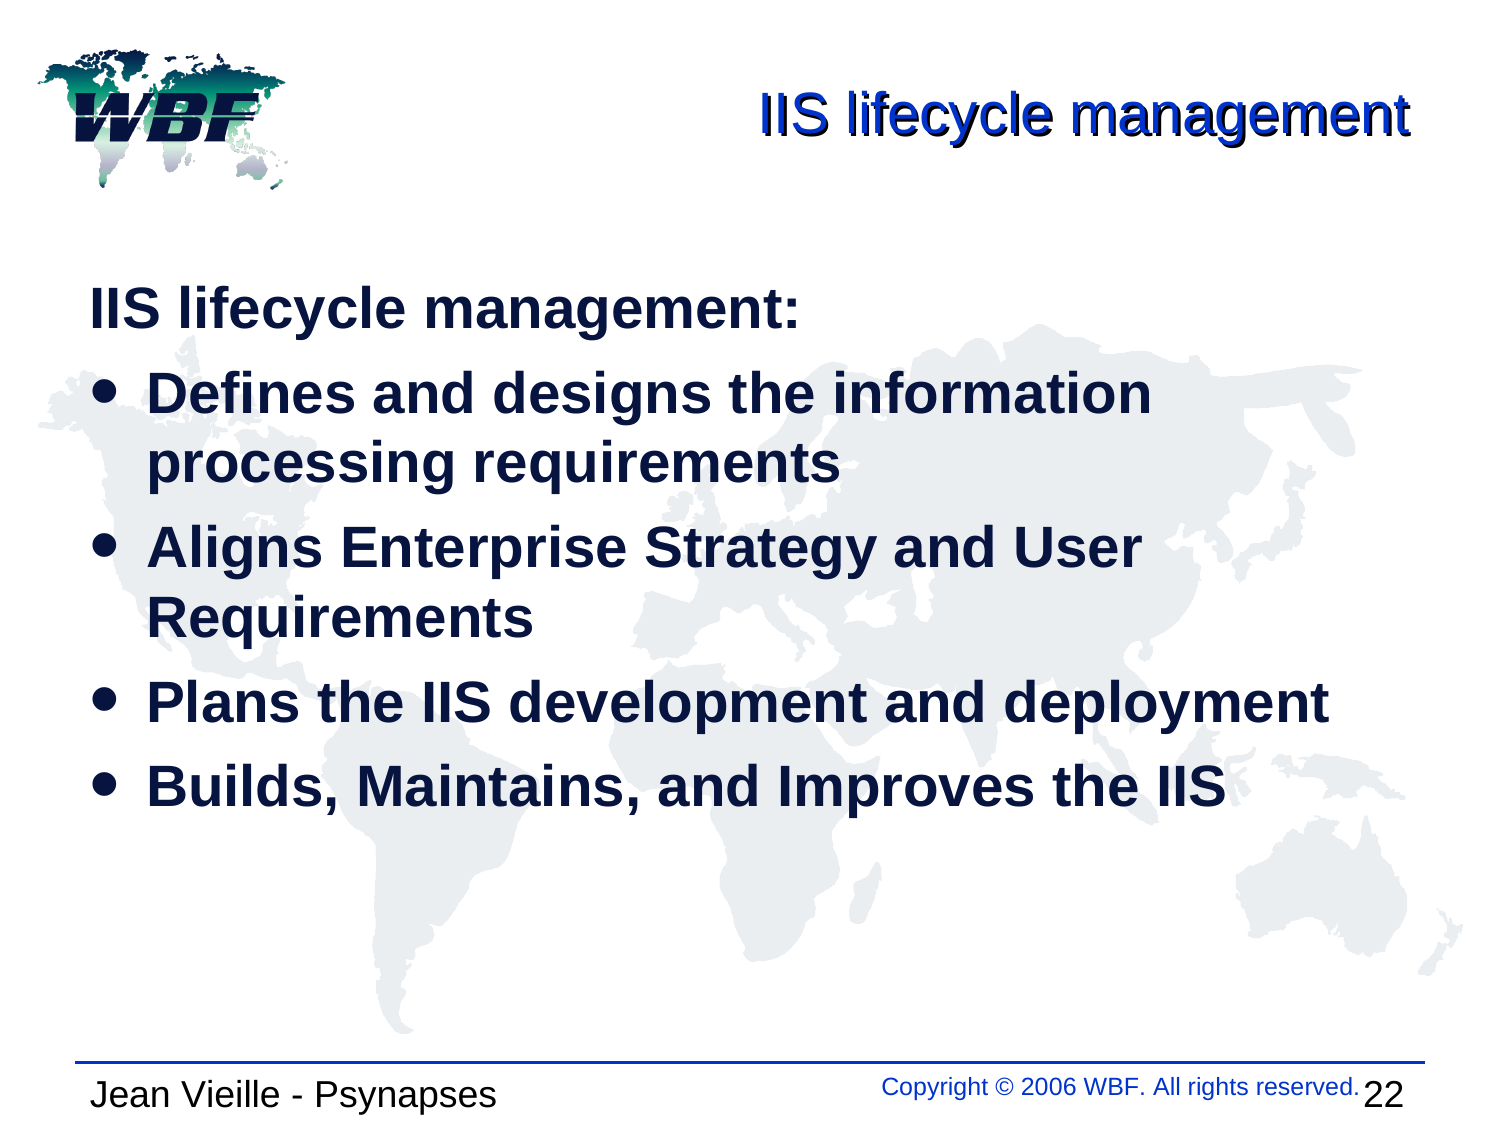

# IIS lifecycle management
IIS lifecycle management:
Defines and designs the information processing requirements
Aligns Enterprise Strategy and User Requirements
Plans the IIS development and deployment
Builds, Maintains, and Improves the IIS
Jean Vieille - Psynapses
22